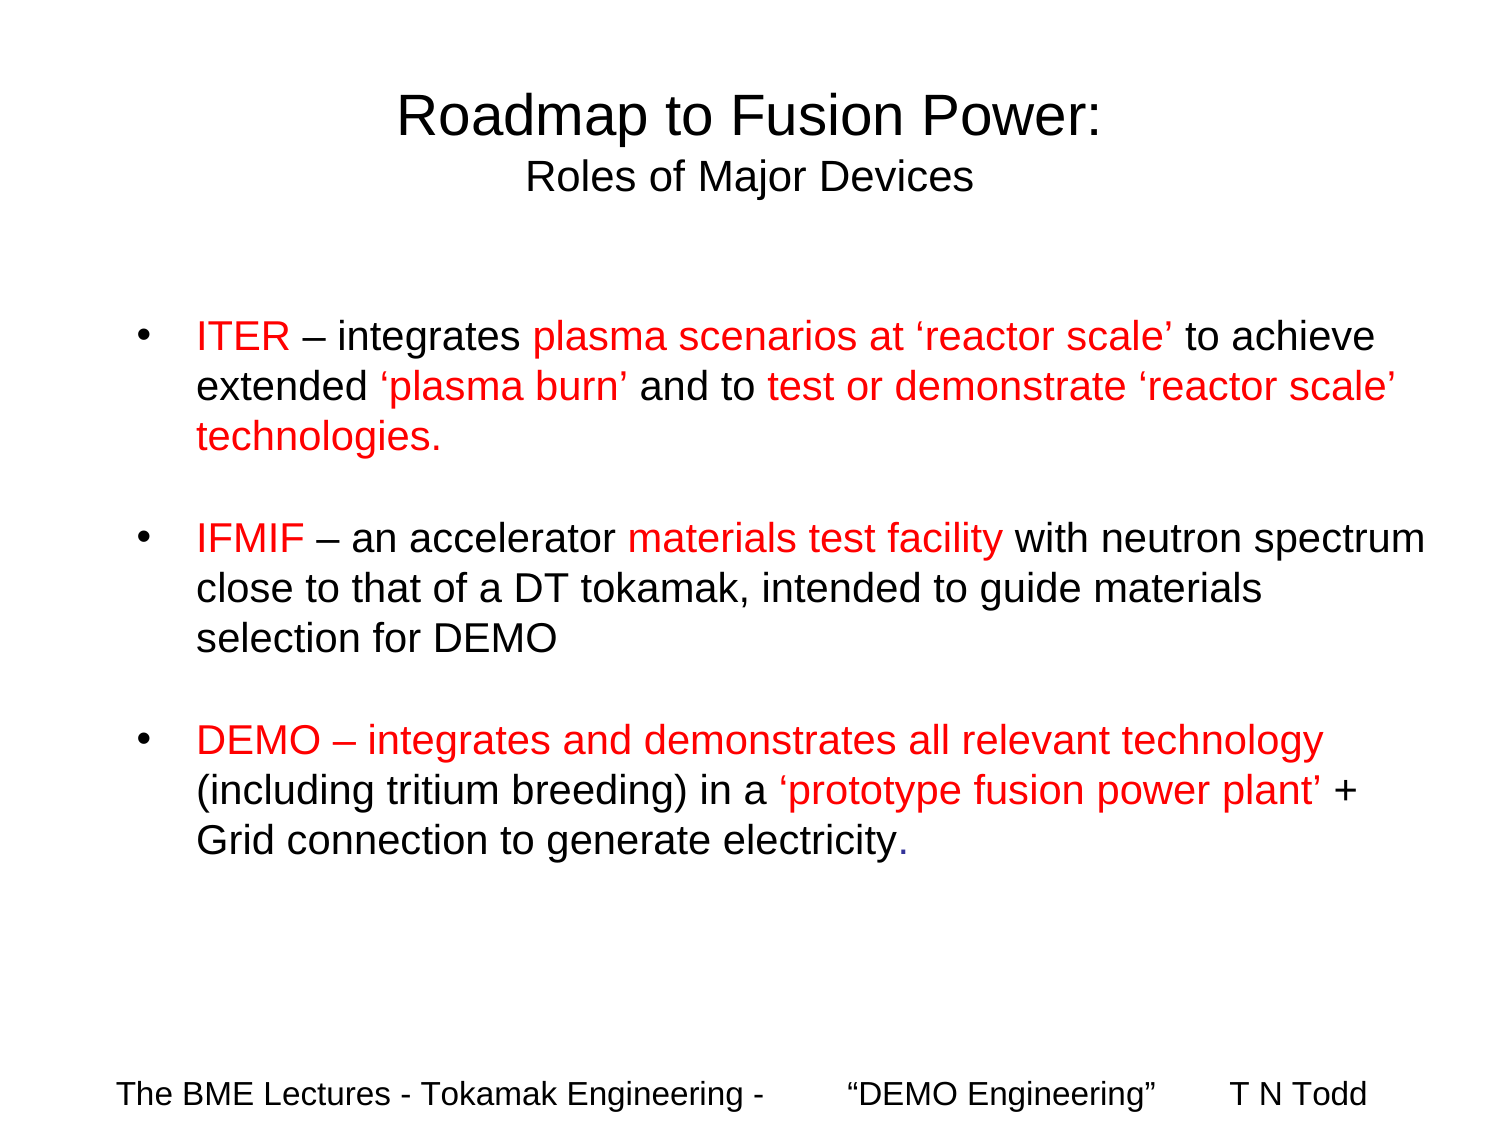

Roadmap to Fusion Power:
Roles of Major Devices
ITER – integrates plasma scenarios at ‘reactor scale’ to achieve extended ‘plasma burn’ and to test or demonstrate ‘reactor scale’ technologies.
IFMIF – an accelerator materials test facility with neutron spectrum close to that of a DT tokamak, intended to guide materials selection for DEMO
DEMO – integrates and demonstrates all relevant technology (including tritium breeding) in a ‘prototype fusion power plant’ + Grid connection to generate electricity.